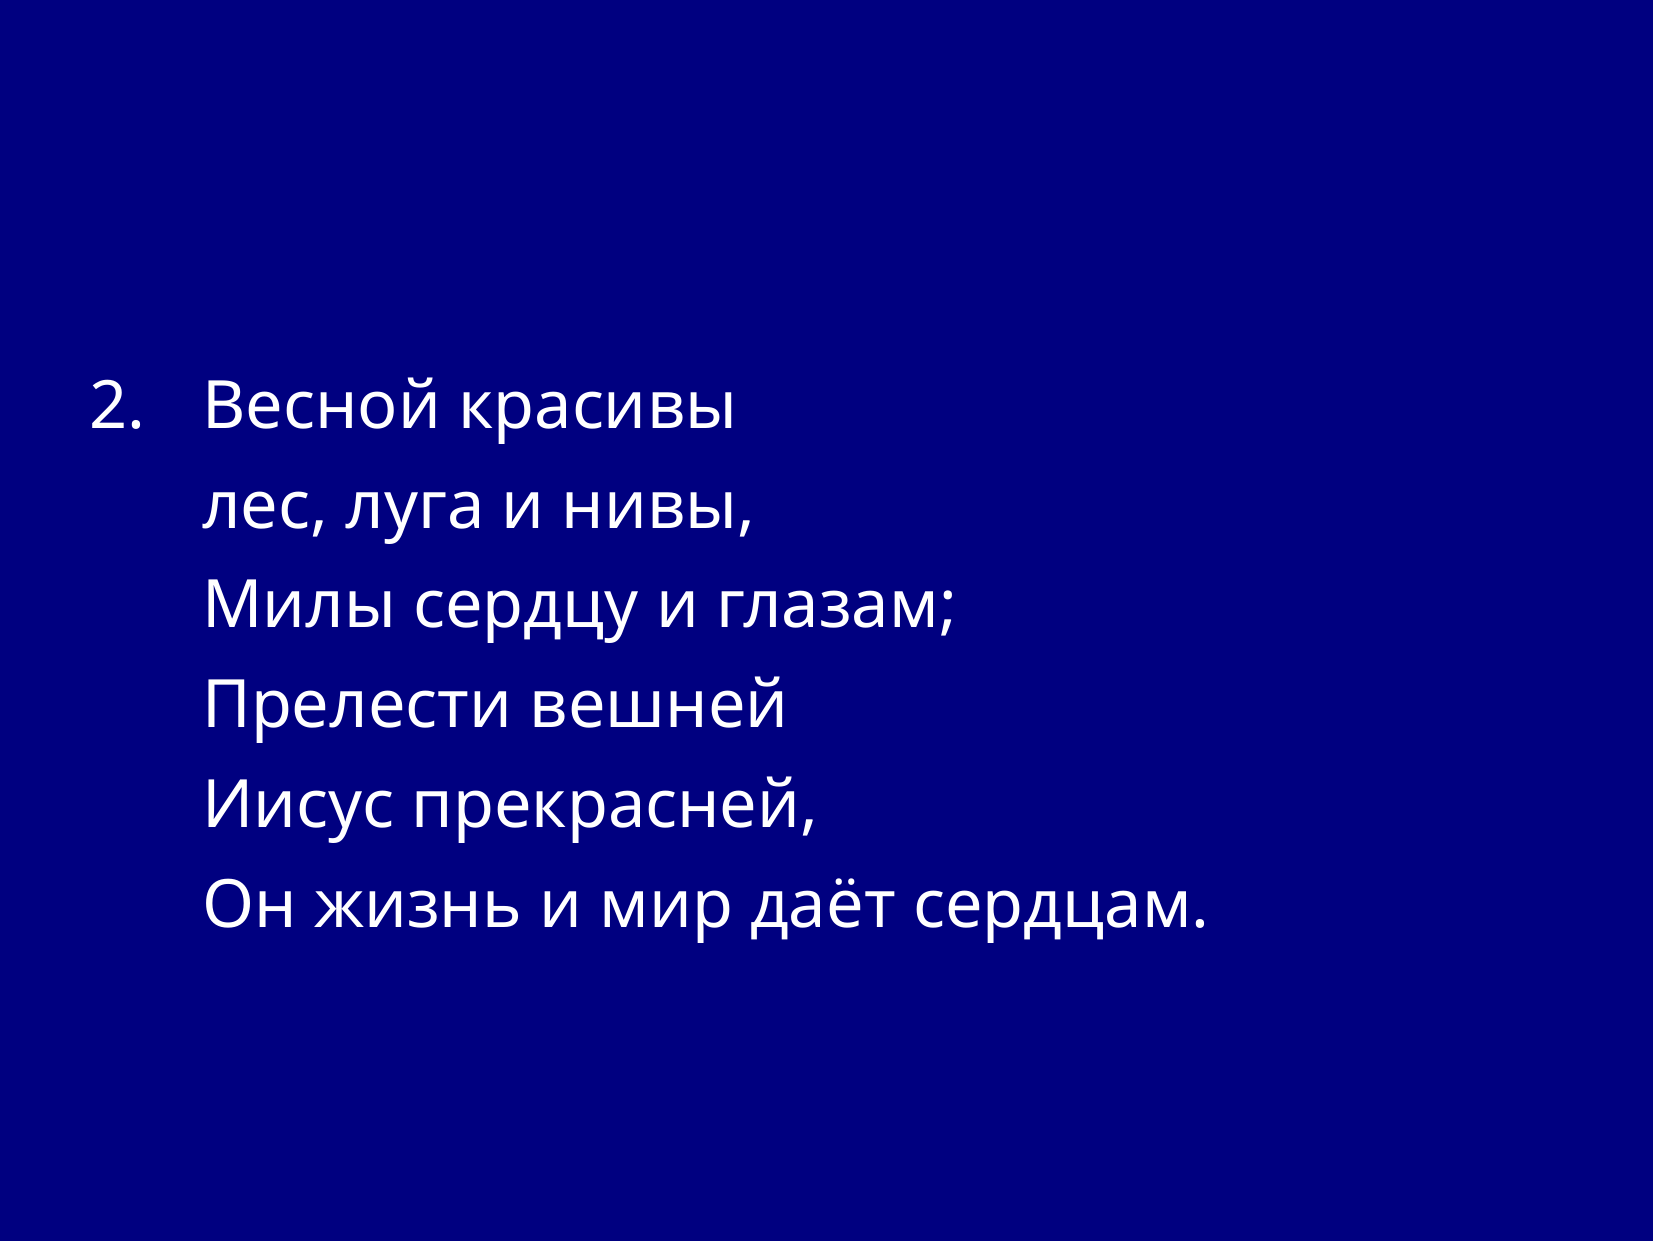

2.	Весной красивы
	лес, луга и нивы,
	Милы сердцу и глазам;
	Прелести вешней
	Иисус прекрасней,
	Он жизнь и мир даёт сердцам.